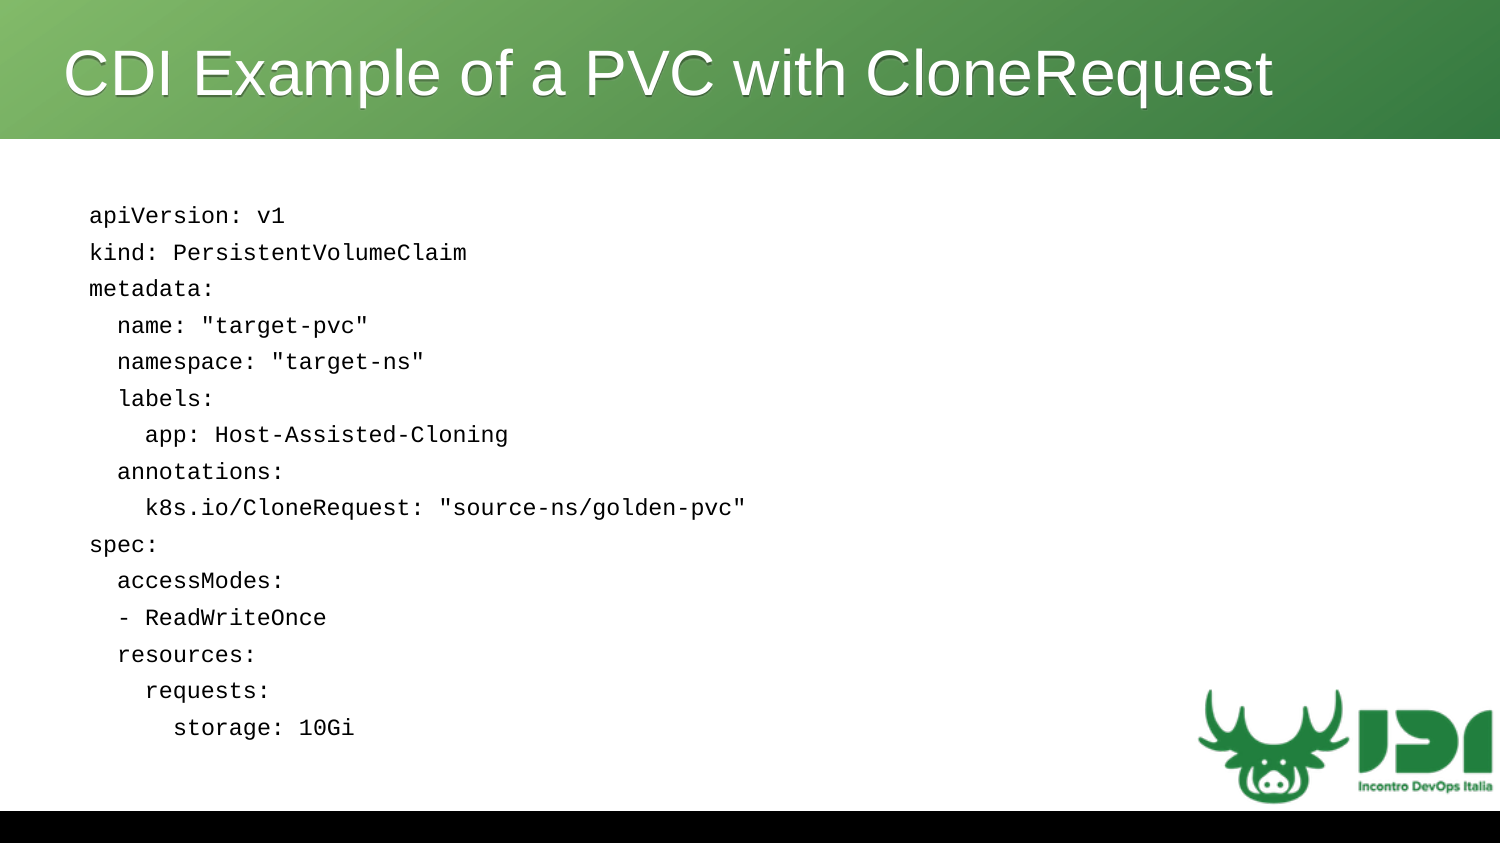

# CDI Example of a PVC with CloneRequest
apiVersion: v1
kind: PersistentVolumeClaim
metadata:
 name: "target-pvc"
 namespace: "target-ns"
 labels:
 app: Host-Assisted-Cloning
 annotations:
 k8s.io/CloneRequest: "source-ns/golden-pvc"
spec:
 accessModes:
 - ReadWriteOnce
 resources:
 requests:
 storage: 10Gi